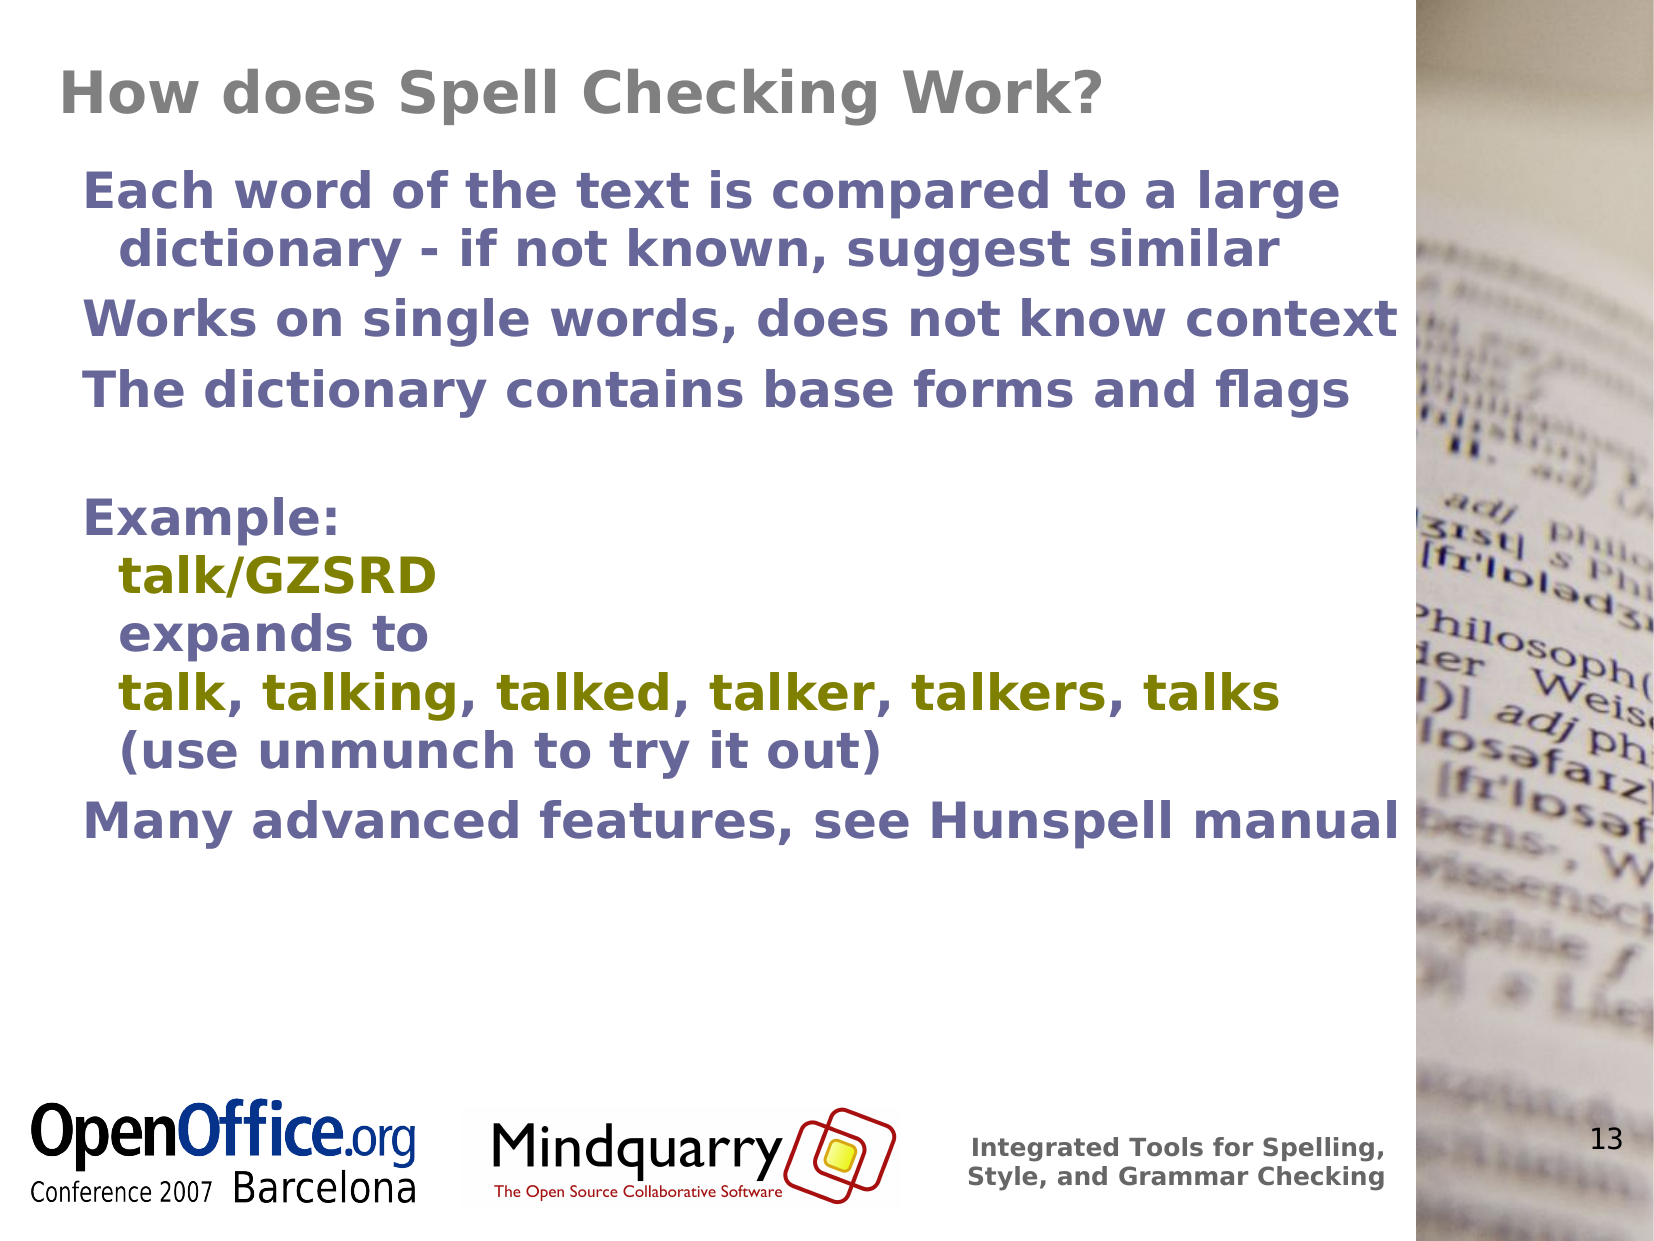

How does Spell Checking Work?
Each word of the text is compared to a large dictionary - if not known, suggest similar
Works on single words, does not know context
The dictionary contains base forms and flags
Example:
talk/GZSRD
expands to
talk, talking, talked, talker, talkers, talks
(use unmunch to try it out)
Many advanced features, see Hunspell manual
13
#